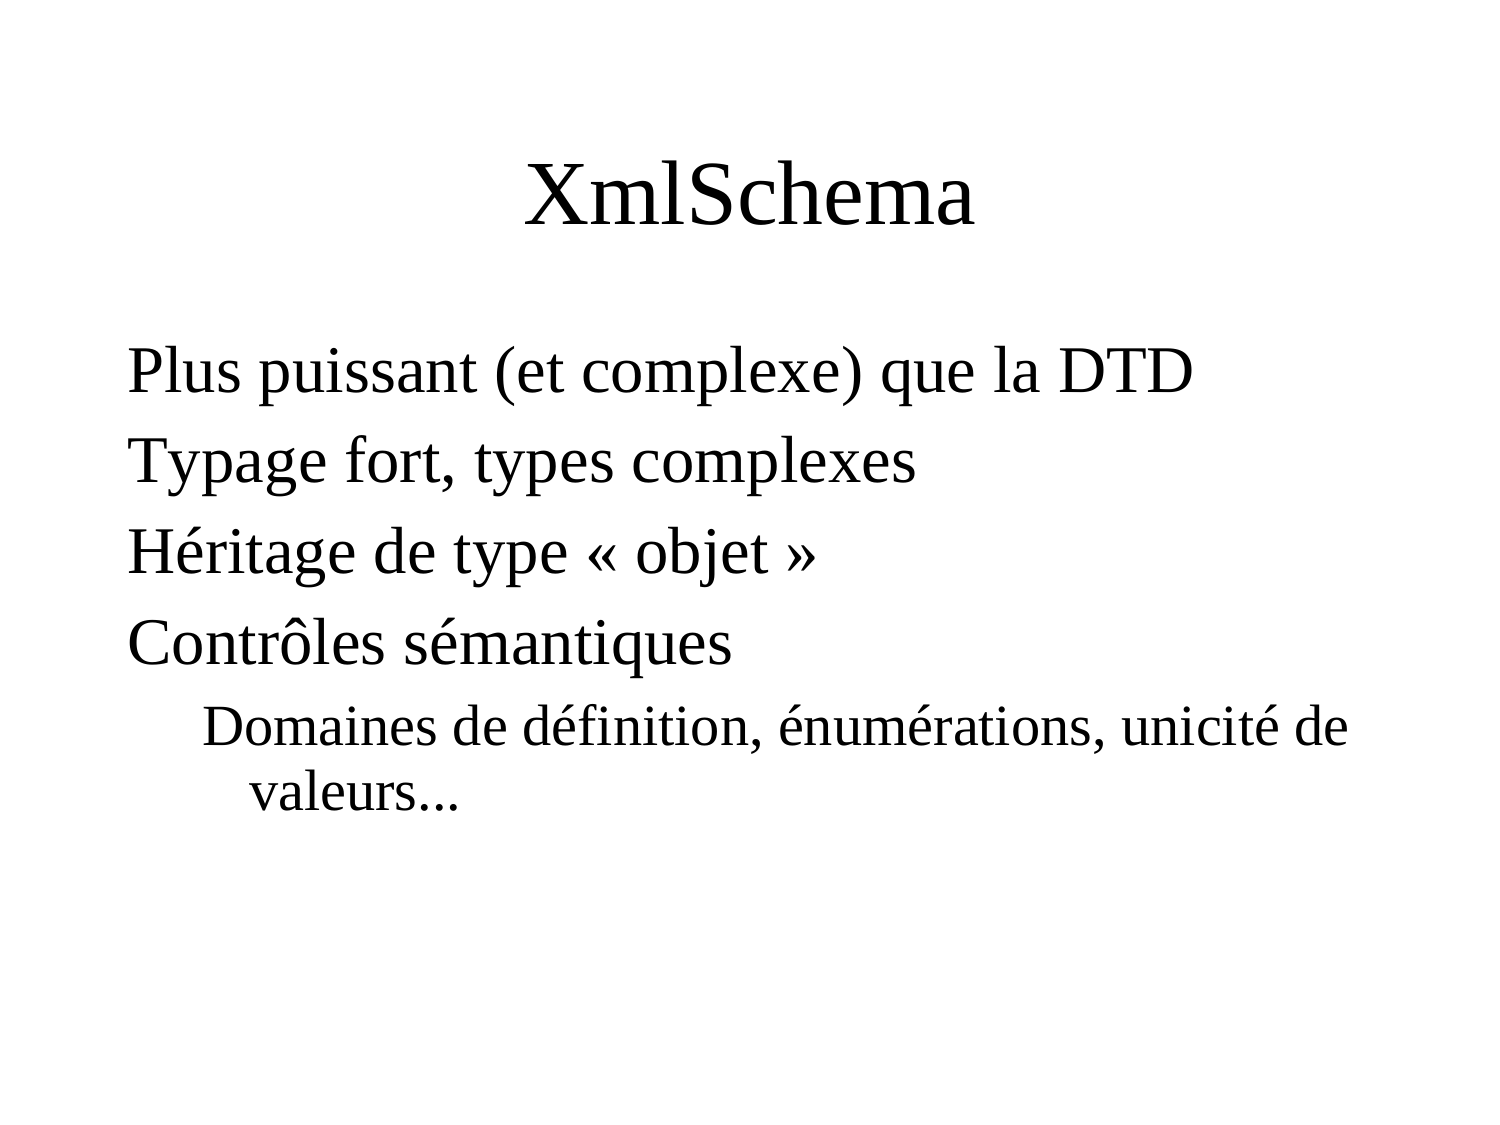

# XmlSchema
Plus puissant (et complexe) que la DTD
Typage fort, types complexes
Héritage de type « objet »
Contrôles sémantiques
Domaines de définition, énumérations, unicité de valeurs...